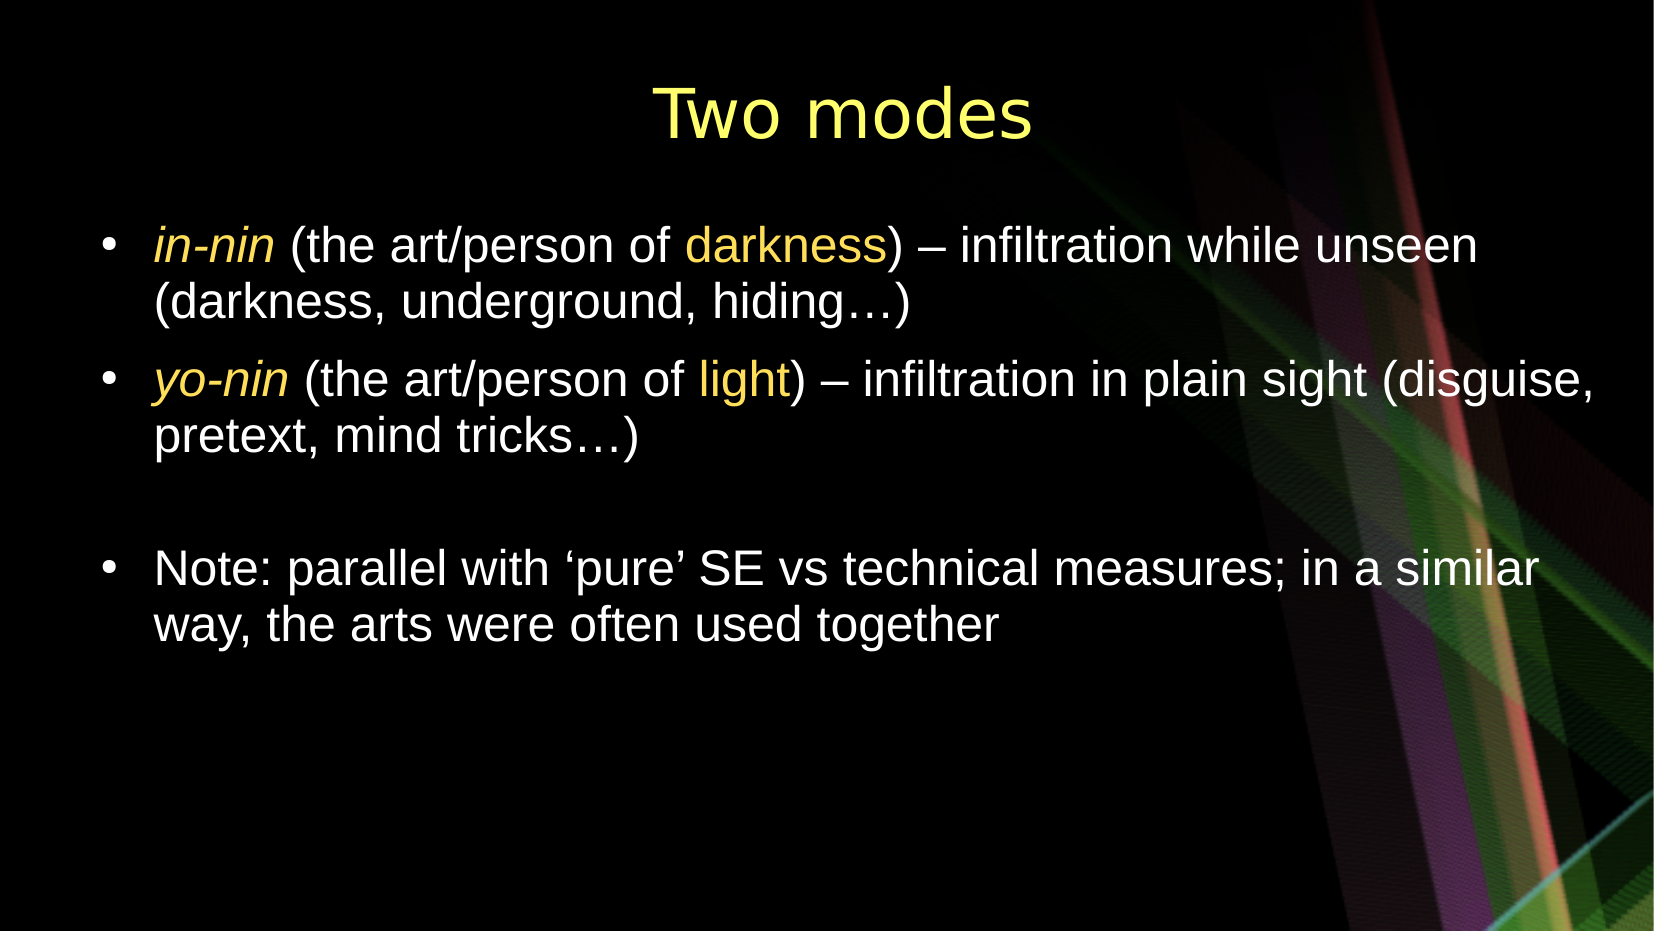

# Two modes
in-nin (the art/person of darkness) – infiltration while unseen (darkness, underground, hiding…)
yo-nin (the art/person of light) – infiltration in plain sight (disguise, pretext, mind tricks…)
Note: parallel with ‘pure’ SE vs technical measures; in a similar way, the arts were often used together